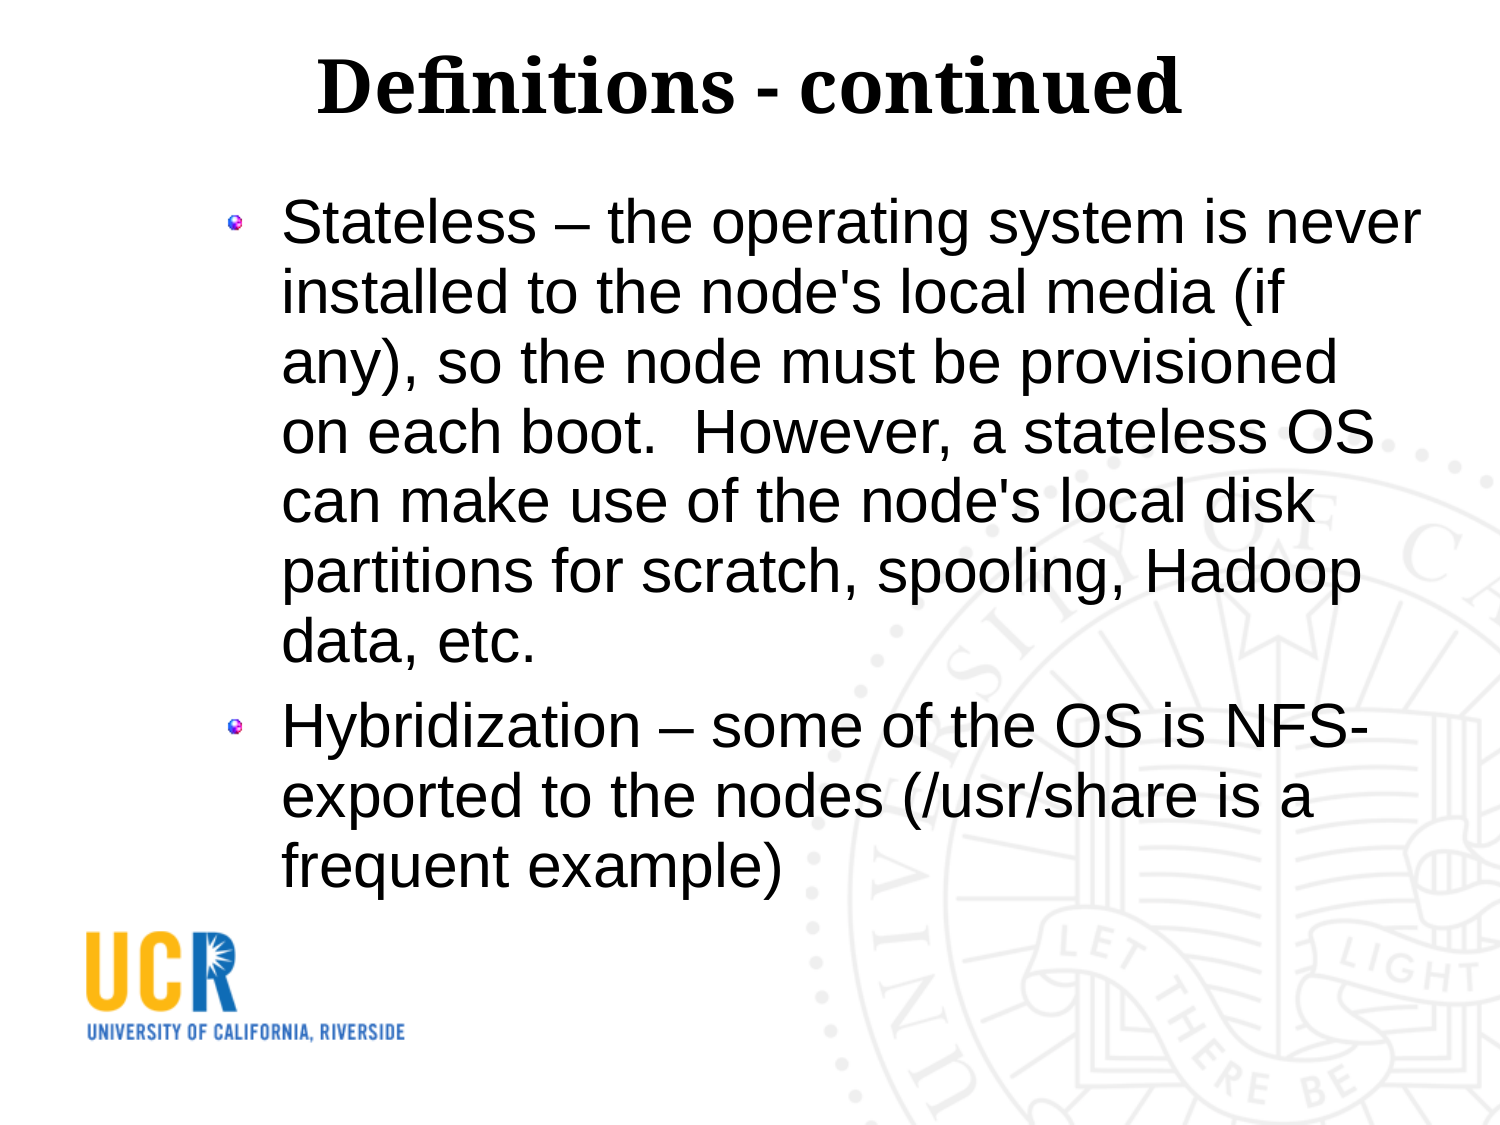

# Definitions - continued
Stateless – the operating system is never installed to the node's local media (if any), so the node must be provisioned on each boot. However, a stateless OS can make use of the node's local disk partitions for scratch, spooling, Hadoop data, etc.
Hybridization – some of the OS is NFS-exported to the nodes (/usr/share is a frequent example)